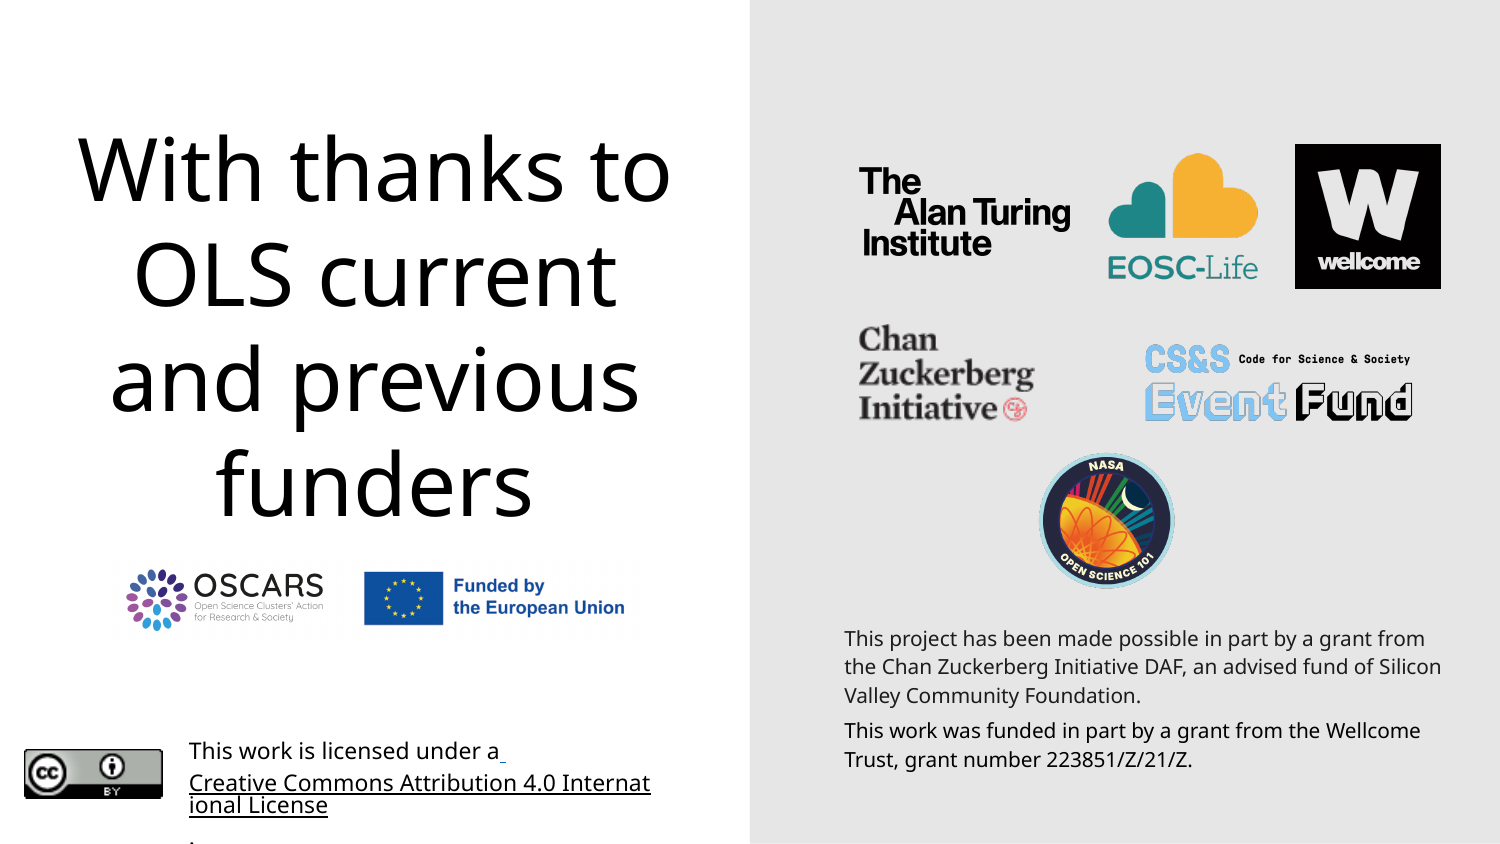

# With thanks to OLS current and previous funders
This project has been made possible in part by a grant from the Chan Zuckerberg Initiative DAF, an advised fund of Silicon Valley Community Foundation.
This work was funded in part by a grant from the Wellcome Trust, grant number 223851/Z/21/Z.
This work is licensed under a Creative Commons Attribution 4.0 International License.